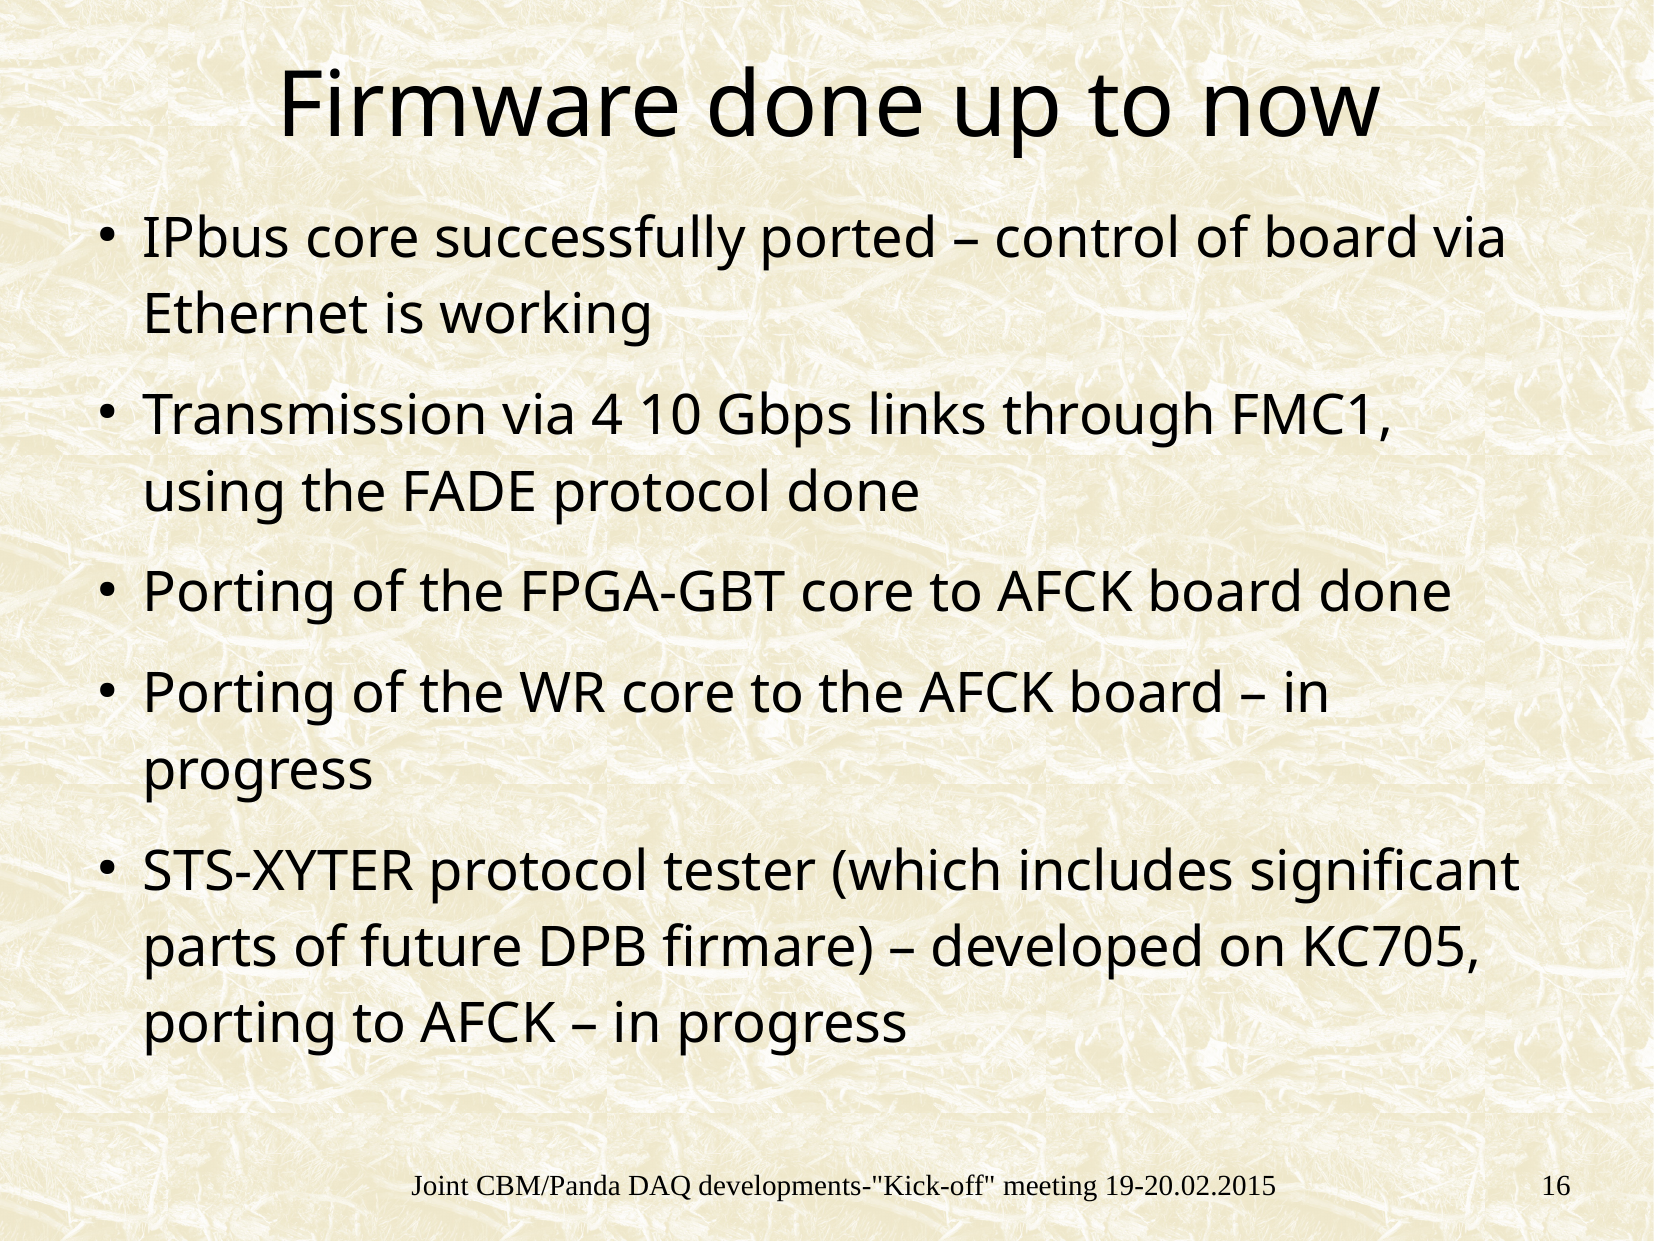

# Firmware done up to now
IPbus core successfully ported – control of board via Ethernet is working
Transmission via 4 10 Gbps links through FMC1, using the FADE protocol done
Porting of the FPGA-GBT core to AFCK board done
Porting of the WR core to the AFCK board – in progress
STS-XYTER protocol tester (which includes significant parts of future DPB firmare) – developed on KC705, porting to AFCK – in progress
Joint CBM/Panda DAQ developments-"Kick-off" meeting 19-20.02.2015
16